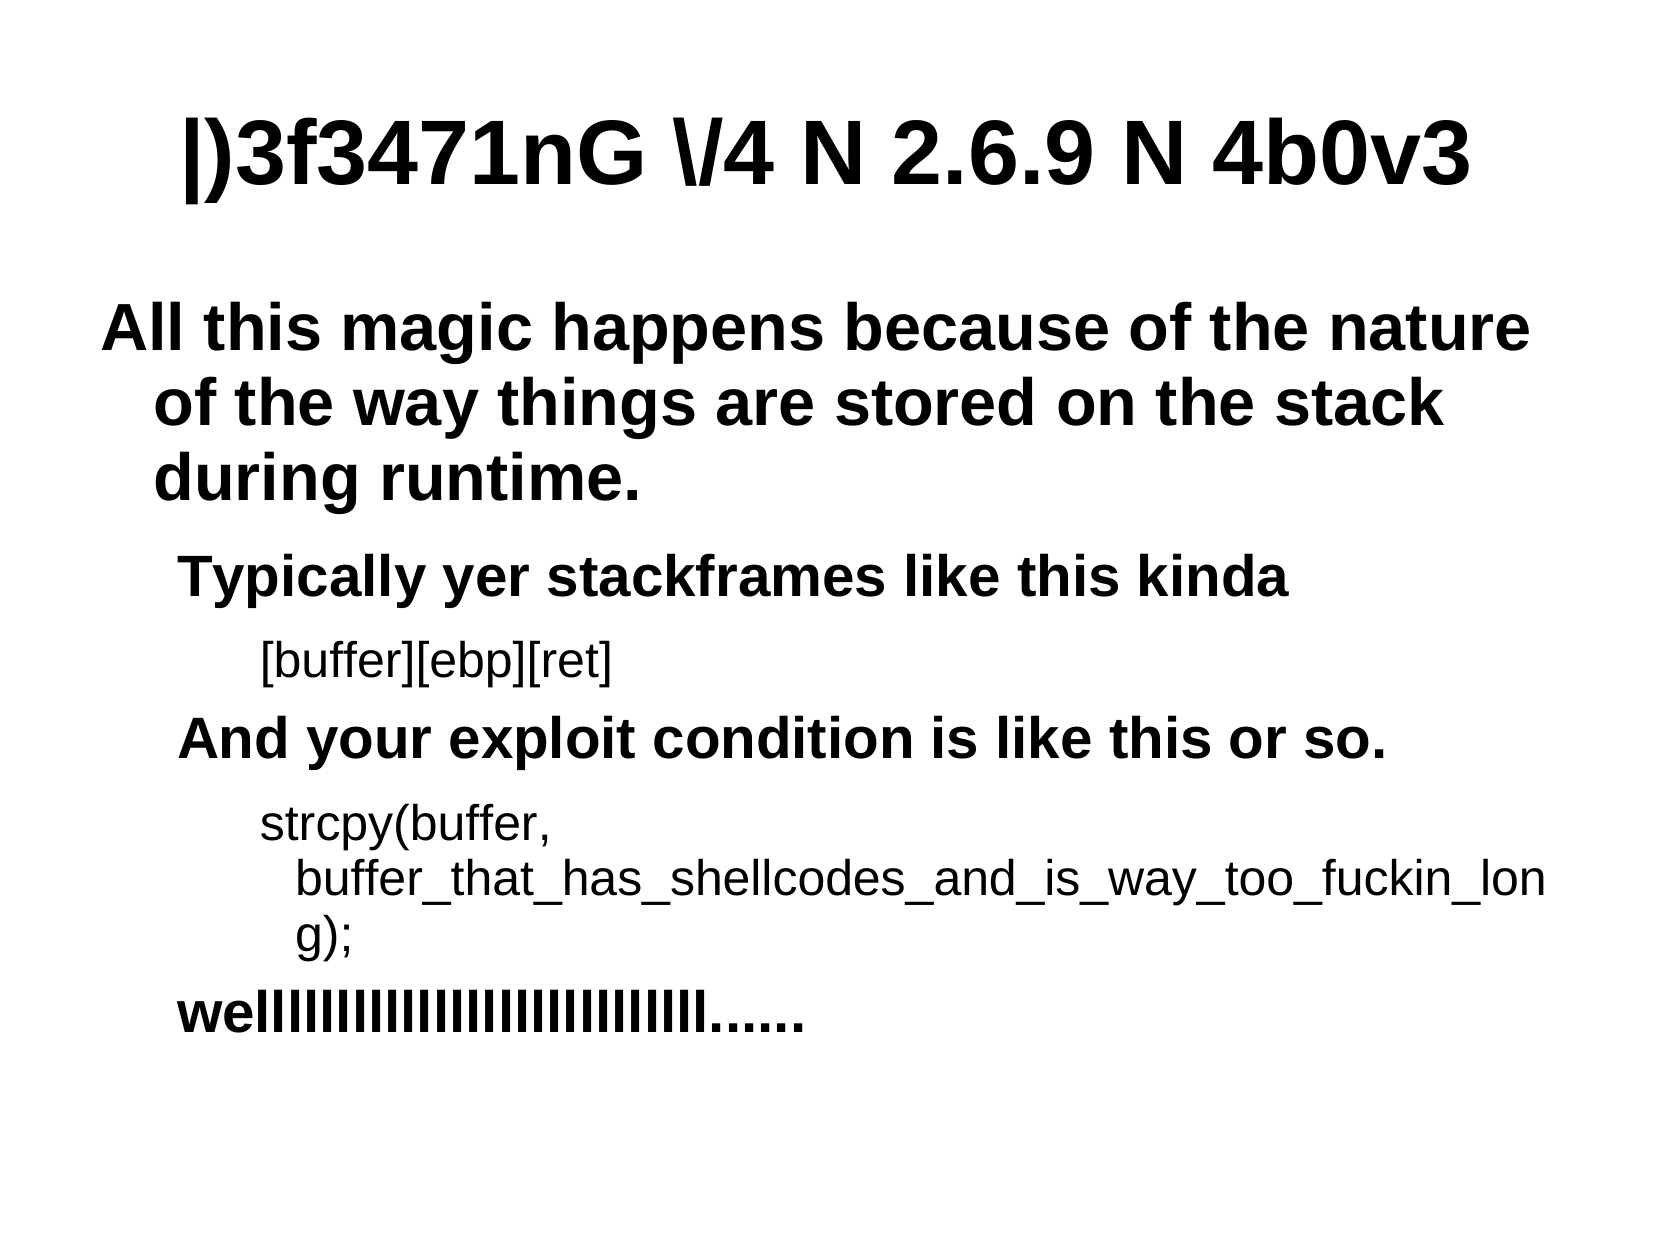

# |)3f3471nG \/4 N 2.6.9 N 4b0v3
All this magic happens because of the nature of the way things are stored on the stack during runtime.
Typically yer stackframes like this kinda
[buffer][ebp][ret]
And your exploit condition is like this or so.
strcpy(buffer, buffer_that_has_shellcodes_and_is_way_too_fuckin_long);
wellllllllllllllllllllllllllll......